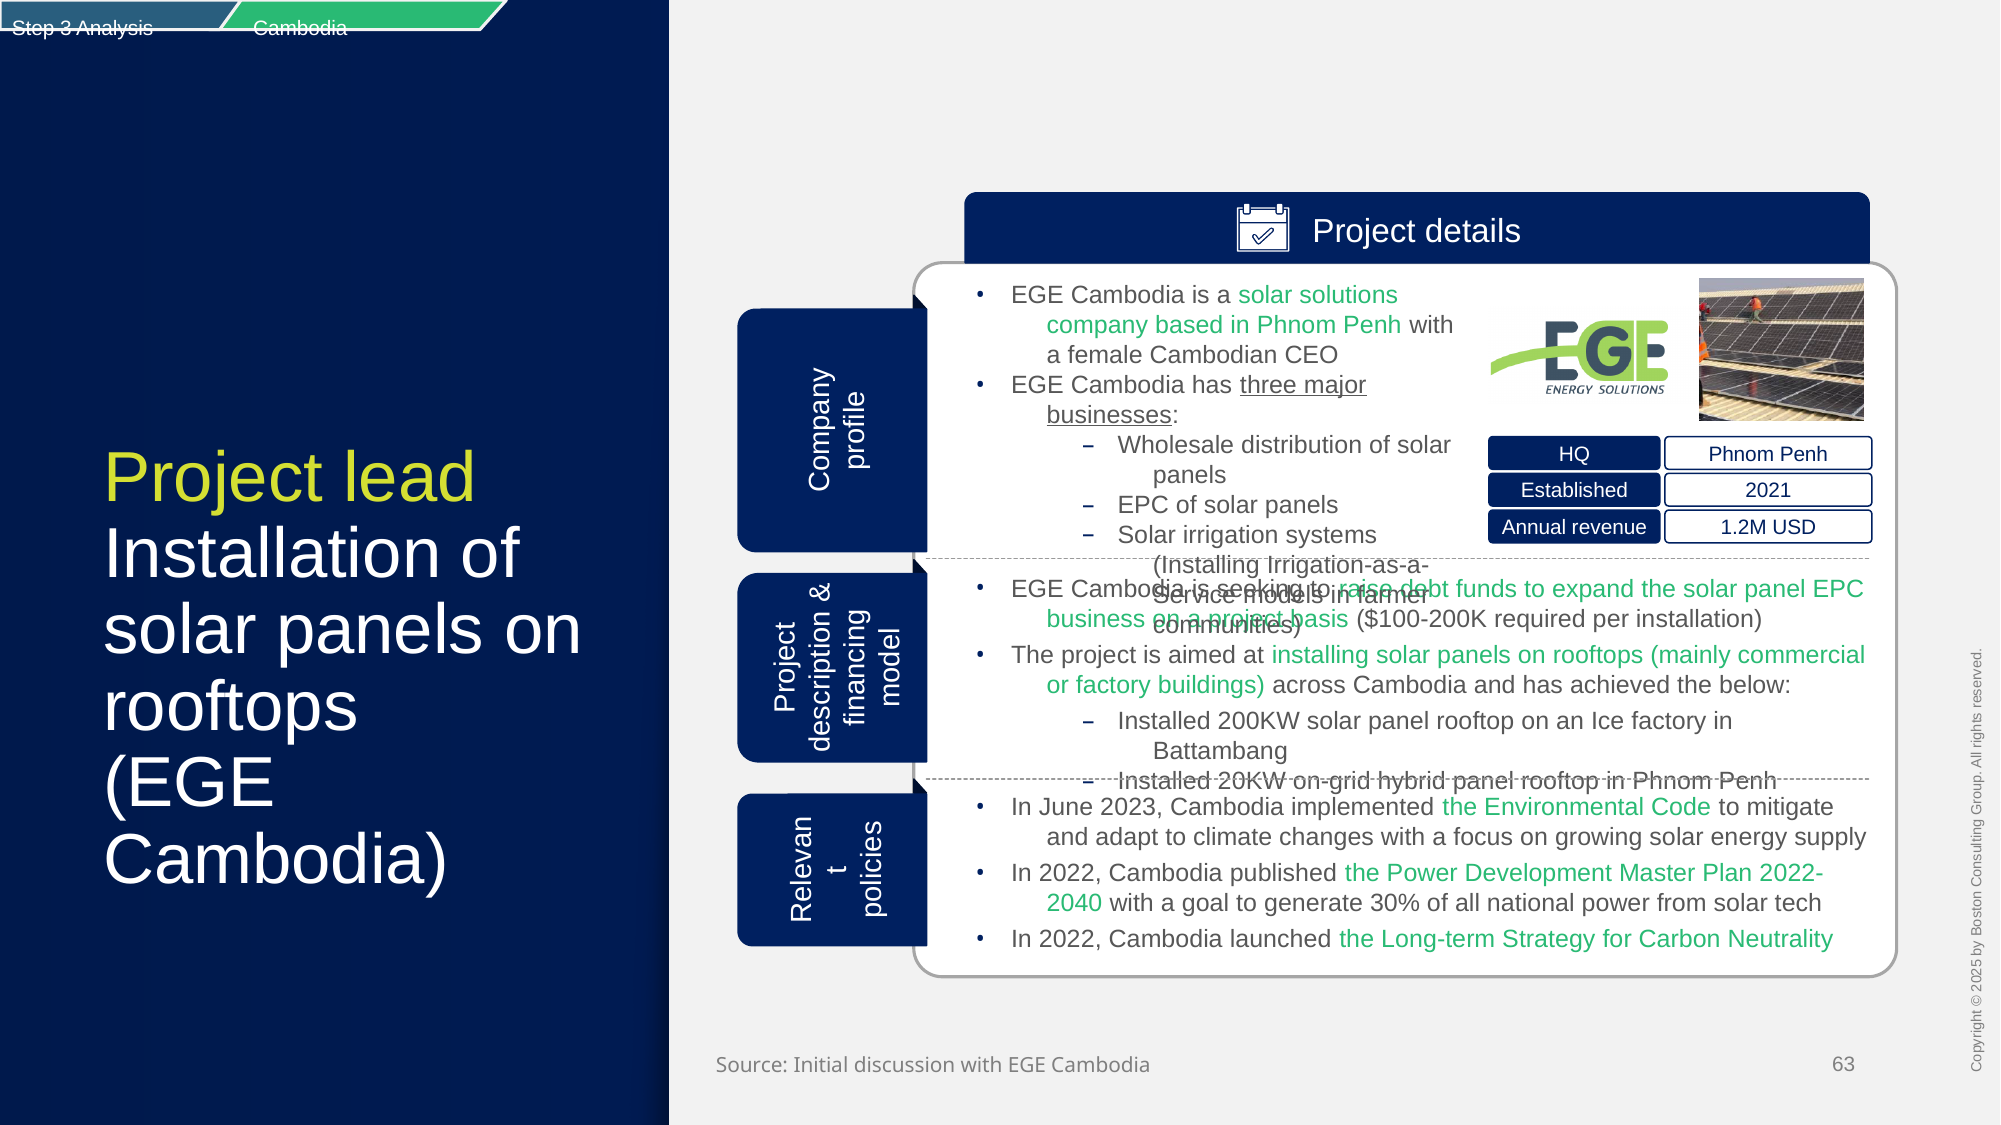

Step 3 Analysis
Cambodia
Project details
EGE Cambodia is a solar solutions company based in Phnom Penh with a female Cambodian CEO
EGE Cambodia has three major businesses:
Wholesale distribution of solar panels
EPC of solar panels
Solar irrigation systems (Installing Irrigation-as-a-Service models in farmer communities)
Company profile
HQ
Established
Annual revenue
Phnom Penh
# Project lead Installation of solar panels on rooftops (EGE Cambodia)
2021
1.2M USD
EGE Cambodia is seeking to raise debt funds to expand the solar panel EPC business on a project basis ($100-200K required per installation)
The project is aimed at installing solar panels on rooftops (mainly commercial or factory buildings) across Cambodia and has achieved the below:
Installed 200KW solar panel rooftop on an Ice factory in Battambang
Installed 20KW on-grid hybrid panel rooftop in Phnom Penh
Project description & financing model
Relevant policies
In June 2023, Cambodia implemented the Environmental Code to mitigate and adapt to climate changes with a focus on growing solar energy supply
In 2022, Cambodia published the Power Development Master Plan 2022-2040 with a goal to generate 30% of all national power from solar tech
In 2022, Cambodia launched the Long-term Strategy for Carbon Neutrality
Source: Initial discussion with EGE Cambodia